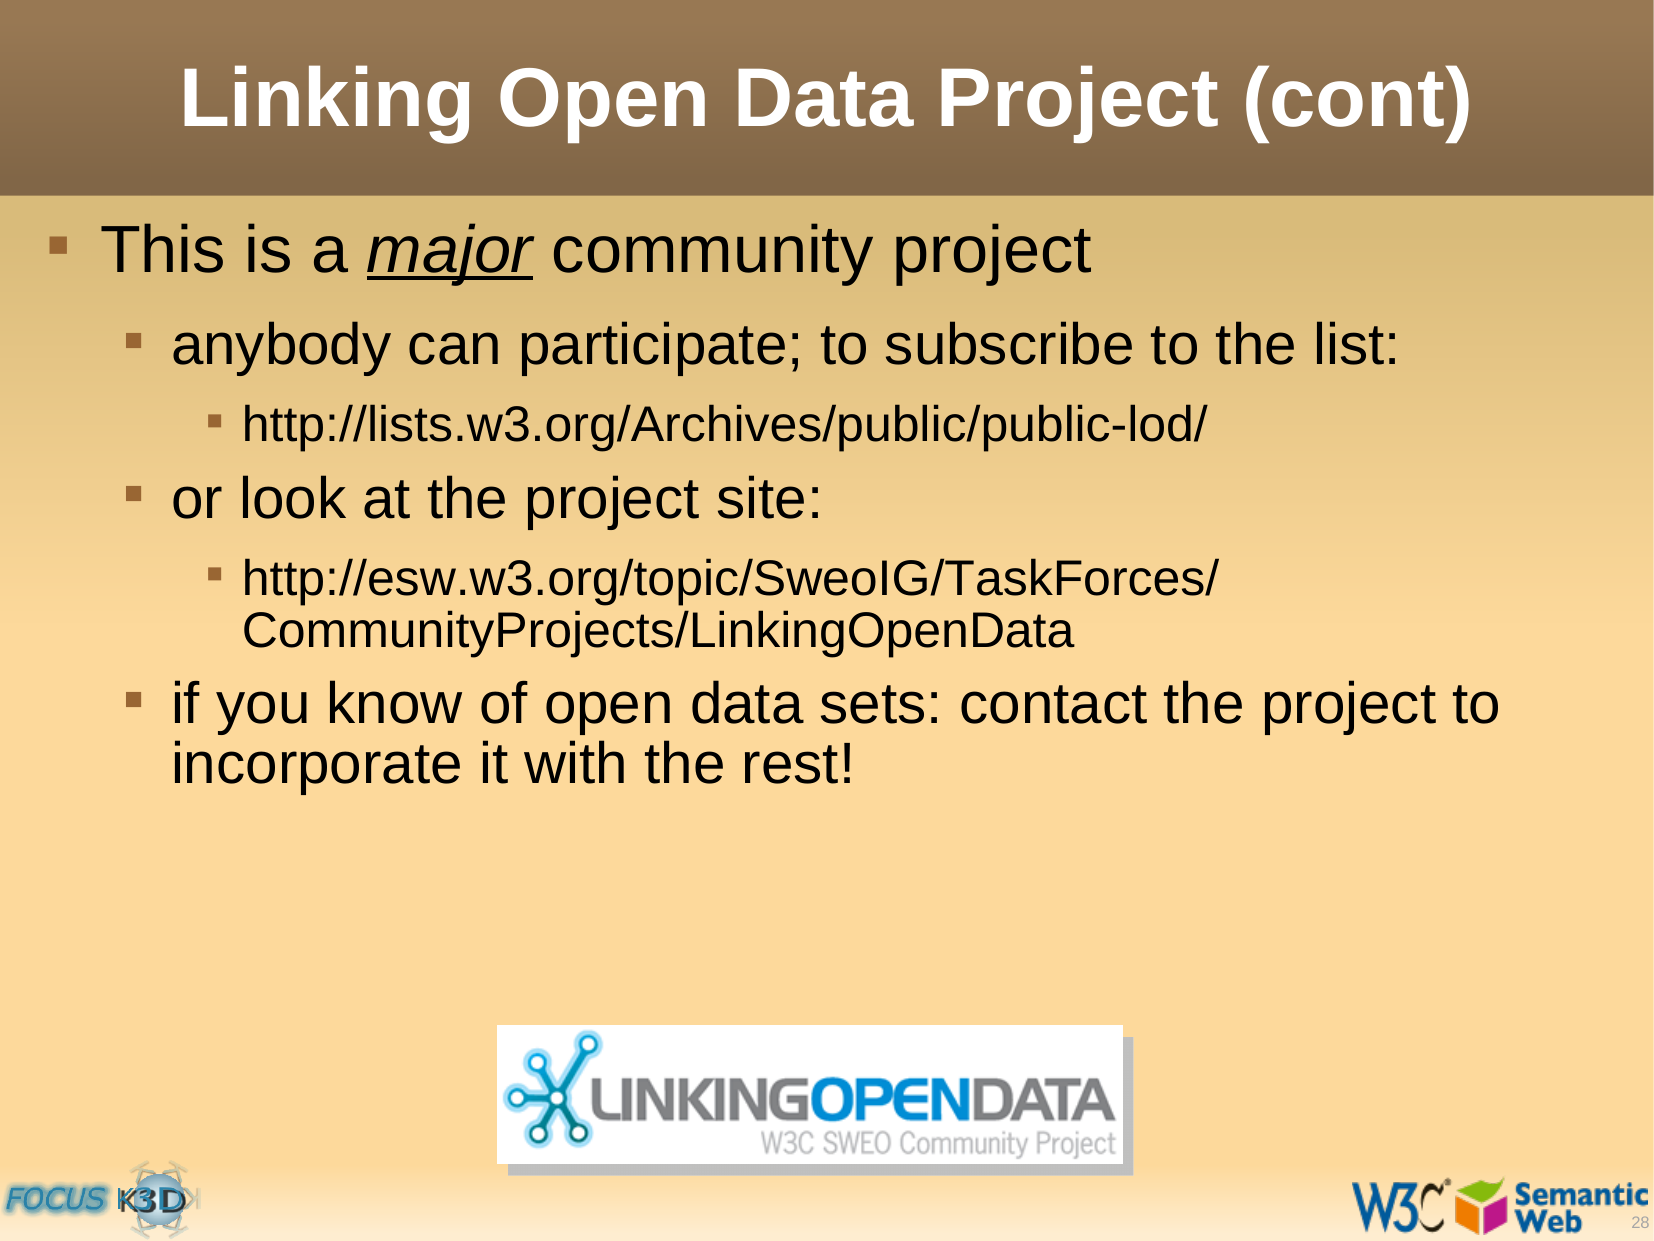

# Linking Open Data Project (cont)
This is a major community project
anybody can participate; to subscribe to the list:
http://lists.w3.org/Archives/public/public-lod/
or look at the project site:
http://esw.w3.org/topic/SweoIG/TaskForces/CommunityProjects/LinkingOpenData
if you know of open data sets: contact the project to incorporate it with the rest!